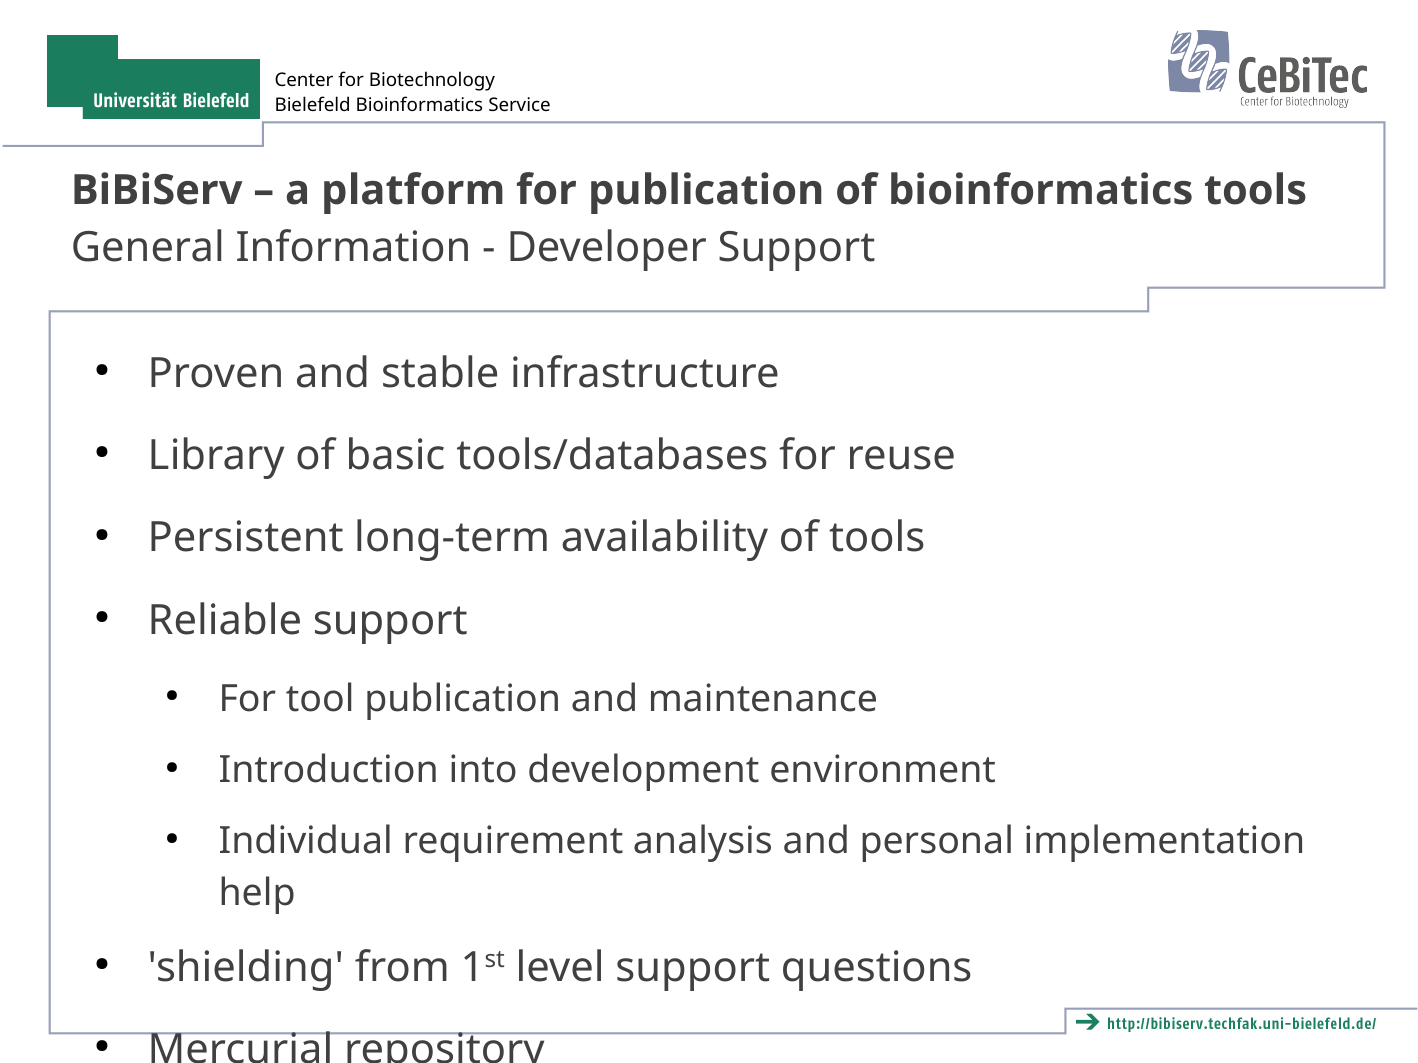

# BiBiServ – a platform for publication of bioinformatics tools General Information - Developer Support
Proven and stable infrastructure
Library of basic tools/databases for reuse
Persistent long-term availability of tools
Reliable support
For tool publication and maintenance
Introduction into development environment
Individual requirement analysis and personal implementation help
'shielding' from 1st level support questions
Mercurial repository